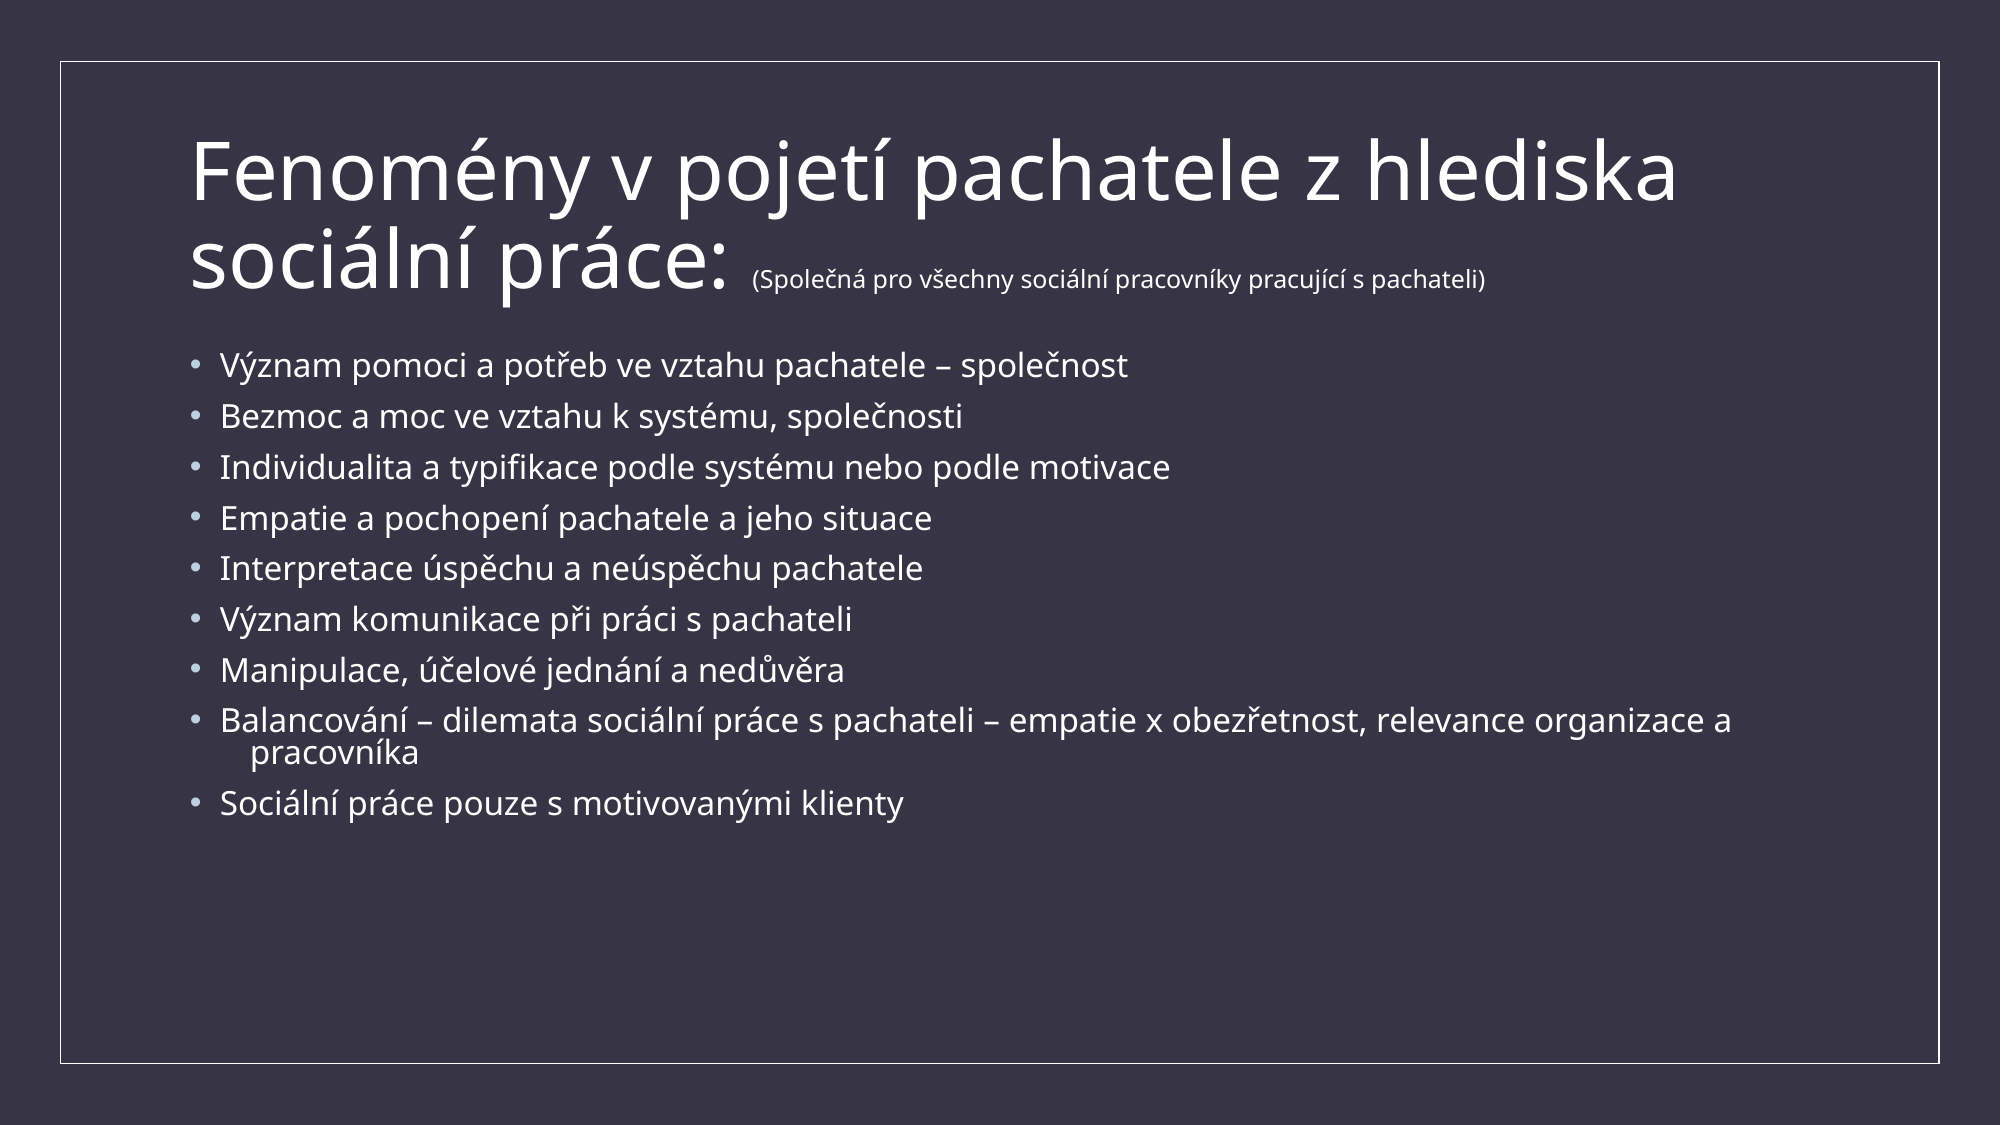

# Fenomény v pojetí pachatele z hlediska sociální práce: (Společná pro všechny sociální pracovníky pracující s pachateli)
Význam pomoci a potřeb ve vztahu pachatele – společnost
Bezmoc a moc ve vztahu k systému, společnosti
Individualita a typifikace podle systému nebo podle motivace
Empatie a pochopení pachatele a jeho situace
Interpretace úspěchu a neúspěchu pachatele
Význam komunikace při práci s pachateli
Manipulace, účelové jednání a nedůvěra
Balancování – dilemata sociální práce s pachateli – empatie x obezřetnost, relevance organizace a pracovníka
Sociální práce pouze s motivovanými klienty